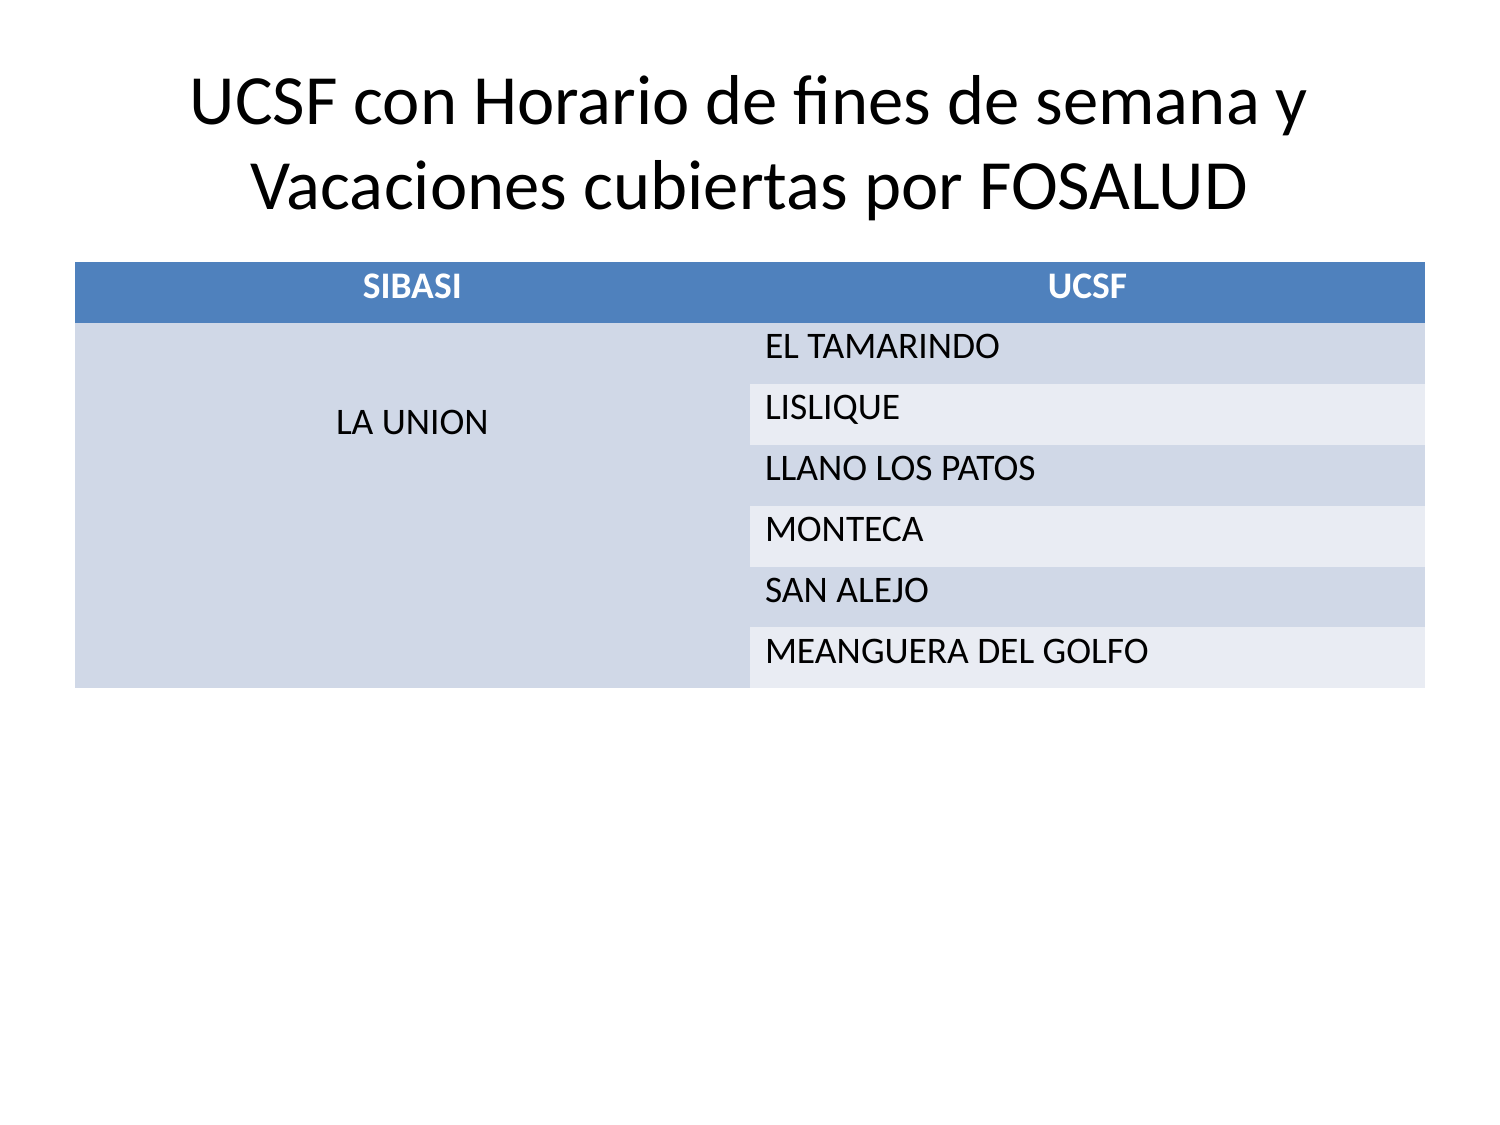

# UCSF con Horario de fines de semana y Vacaciones cubiertas por FOSALUD
| SIBASI | UCSF |
| --- | --- |
| LA UNION | EL TAMARINDO |
| | LISLIQUE |
| | LLANO LOS PATOS |
| | MONTECA |
| | SAN ALEJO |
| | MEANGUERA DEL GOLFO |